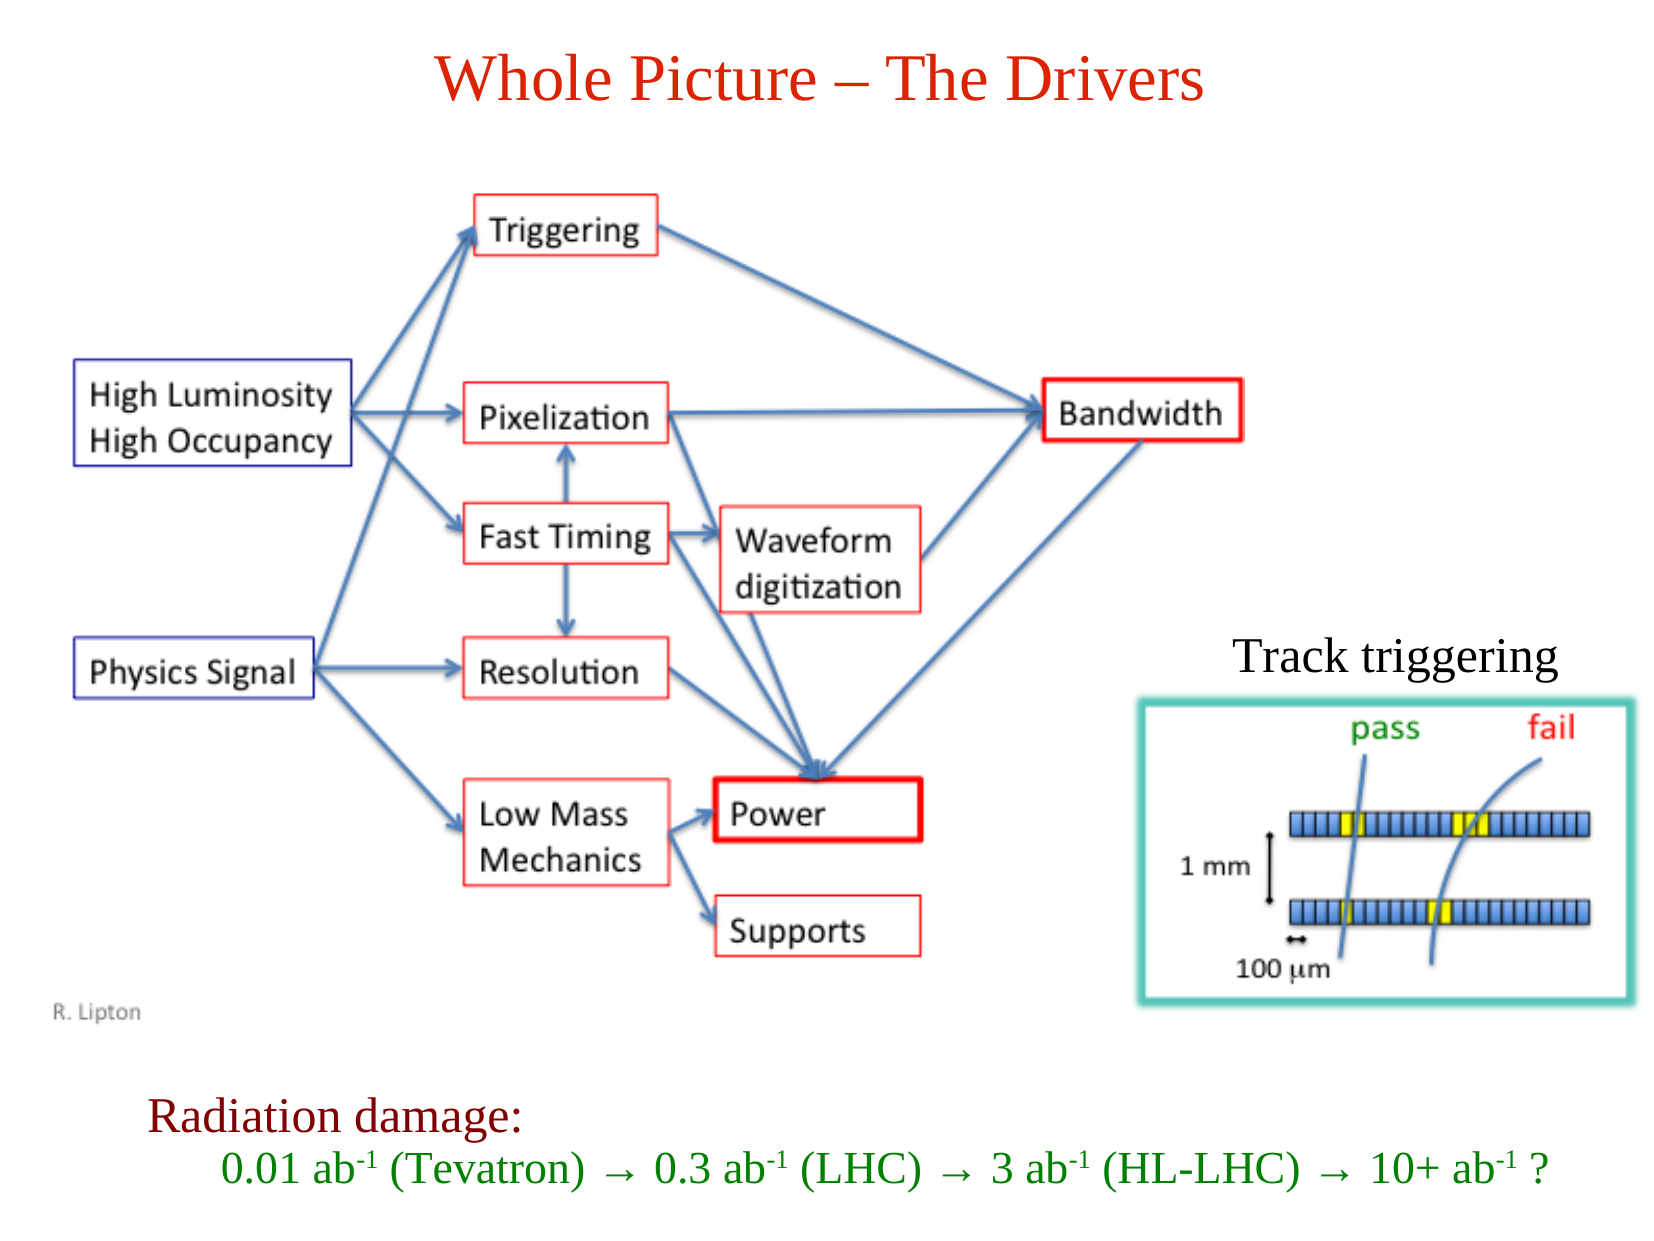

# Whole Picture – The Drivers
Track triggering
Radiation damage:
	0.01 ab-1 (Tevatron) → 0.3 ab-1 (LHC) → 3 ab-1 (HL-LHC) → 10+ ab-1 ?